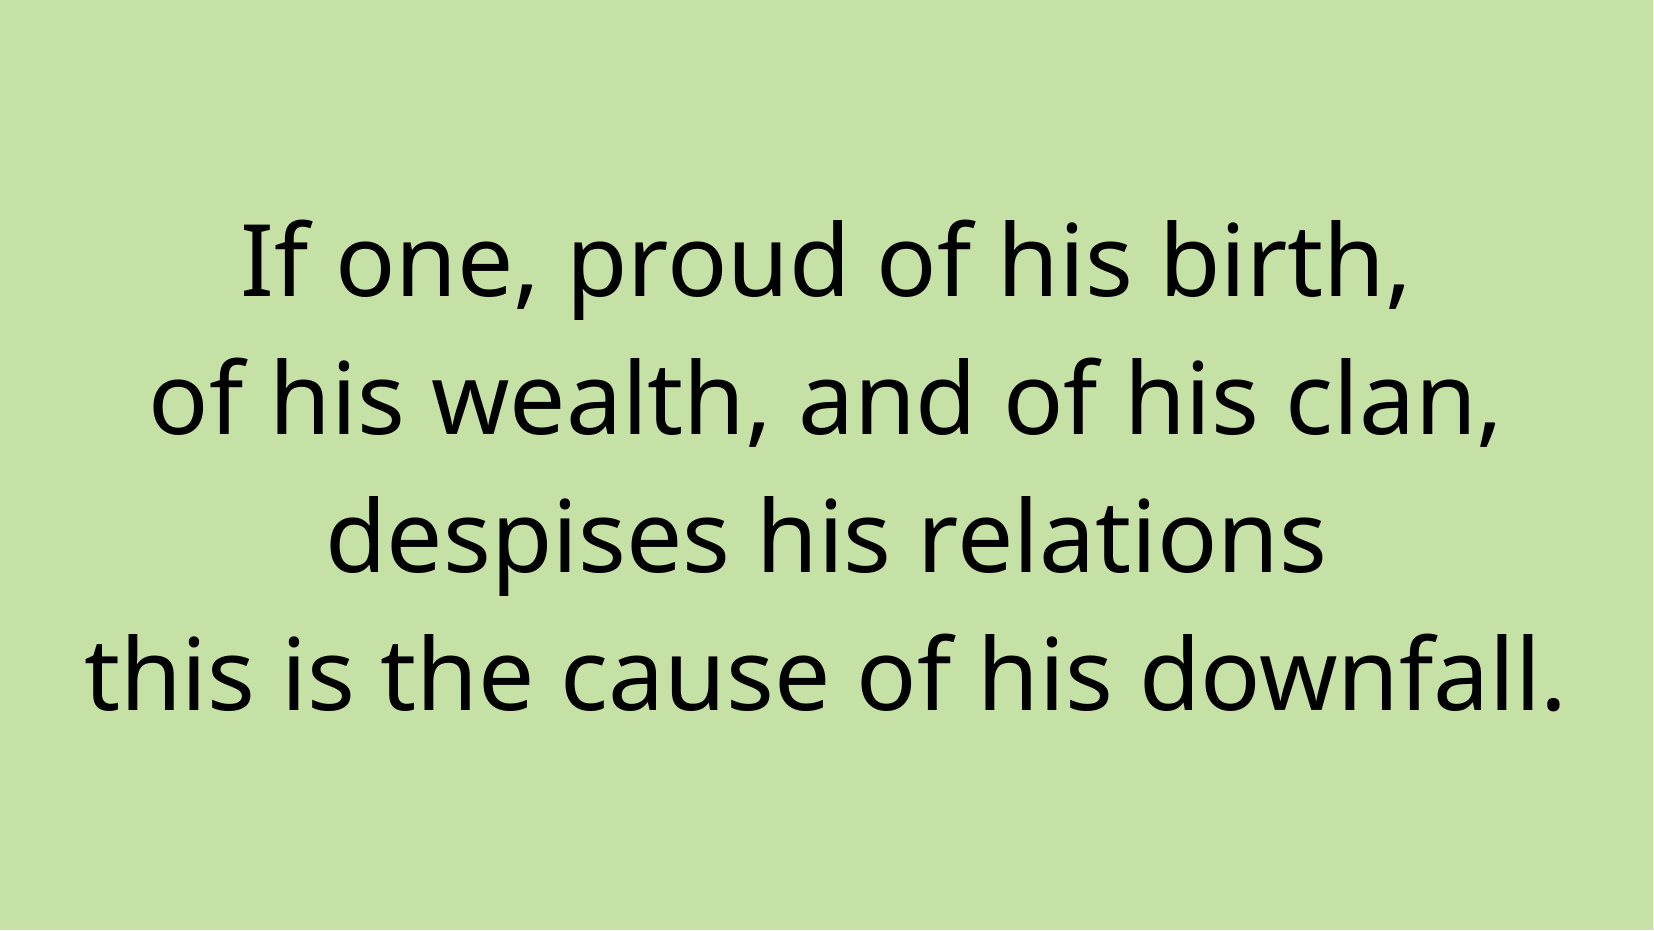

# If one, proud of his birth,
of his wealth, and of his clan,
despises his relations
this is the cause of his downfall.